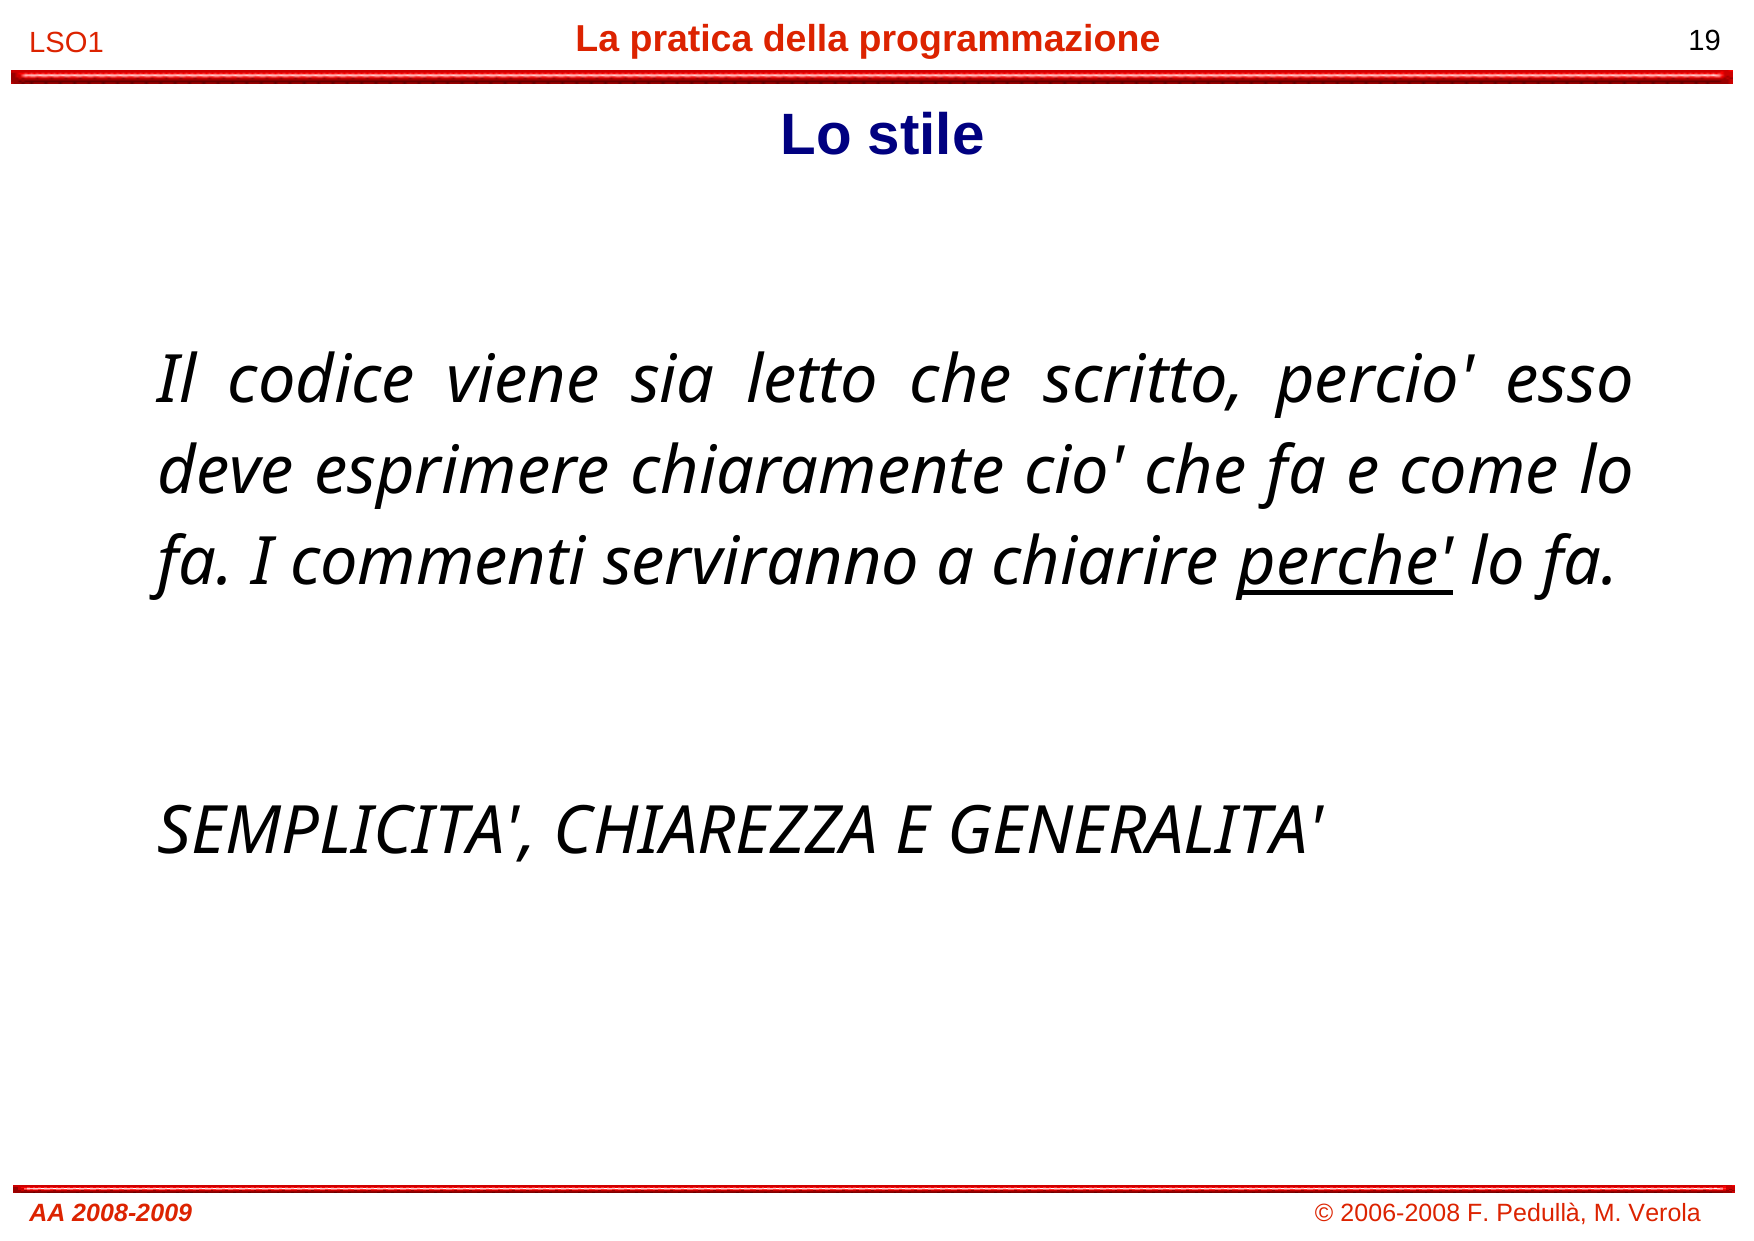

Lo stile
# Il codice viene sia letto che scritto, percio' esso deve esprimere chiaramente cio' che fa e come lo fa. I commenti serviranno a chiarire perche' lo fa.
SEMPLICITA', CHIAREZZA E GENERALITA'